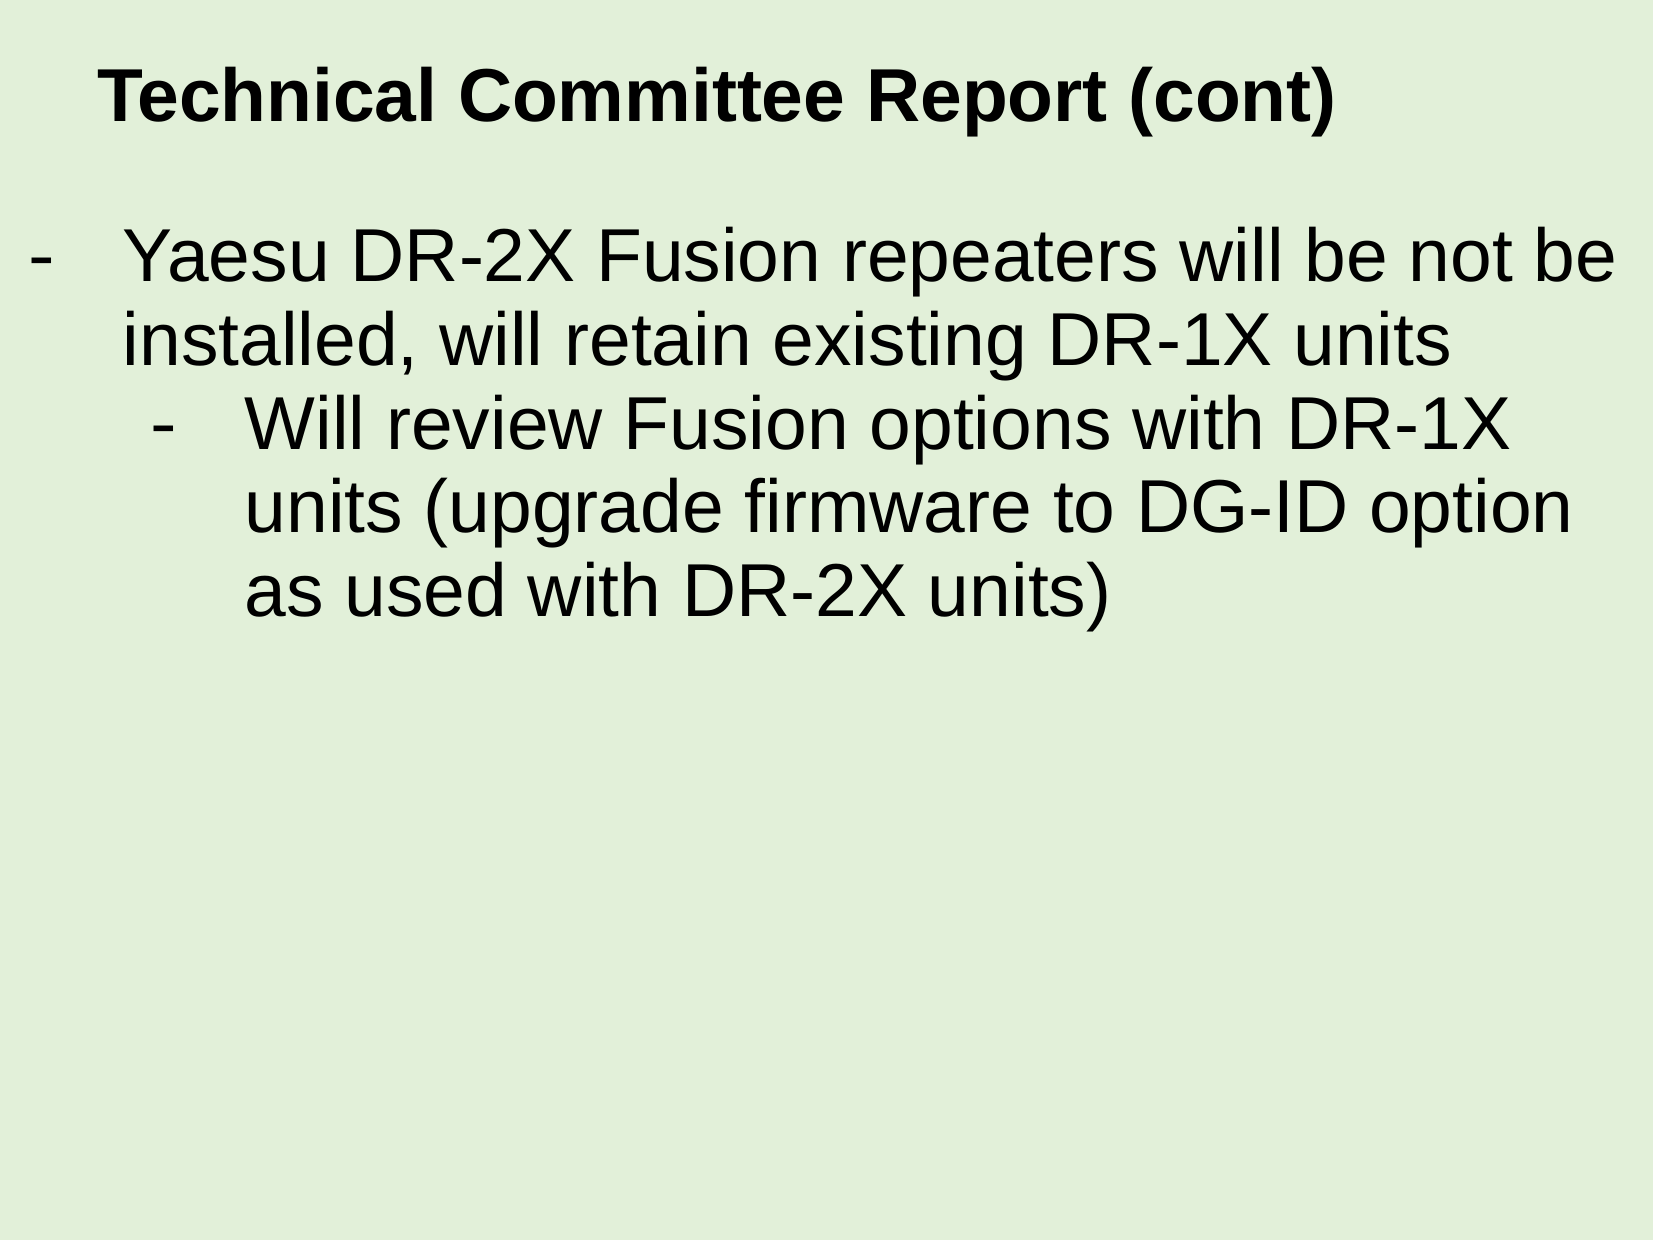

# Technical Committee Report (cont)
Yaesu DR-2X Fusion repeaters will be not be installed, will retain existing DR-1X units
Will review Fusion options with DR-1X units (upgrade firmware to DG-ID option as used with DR-2X units)